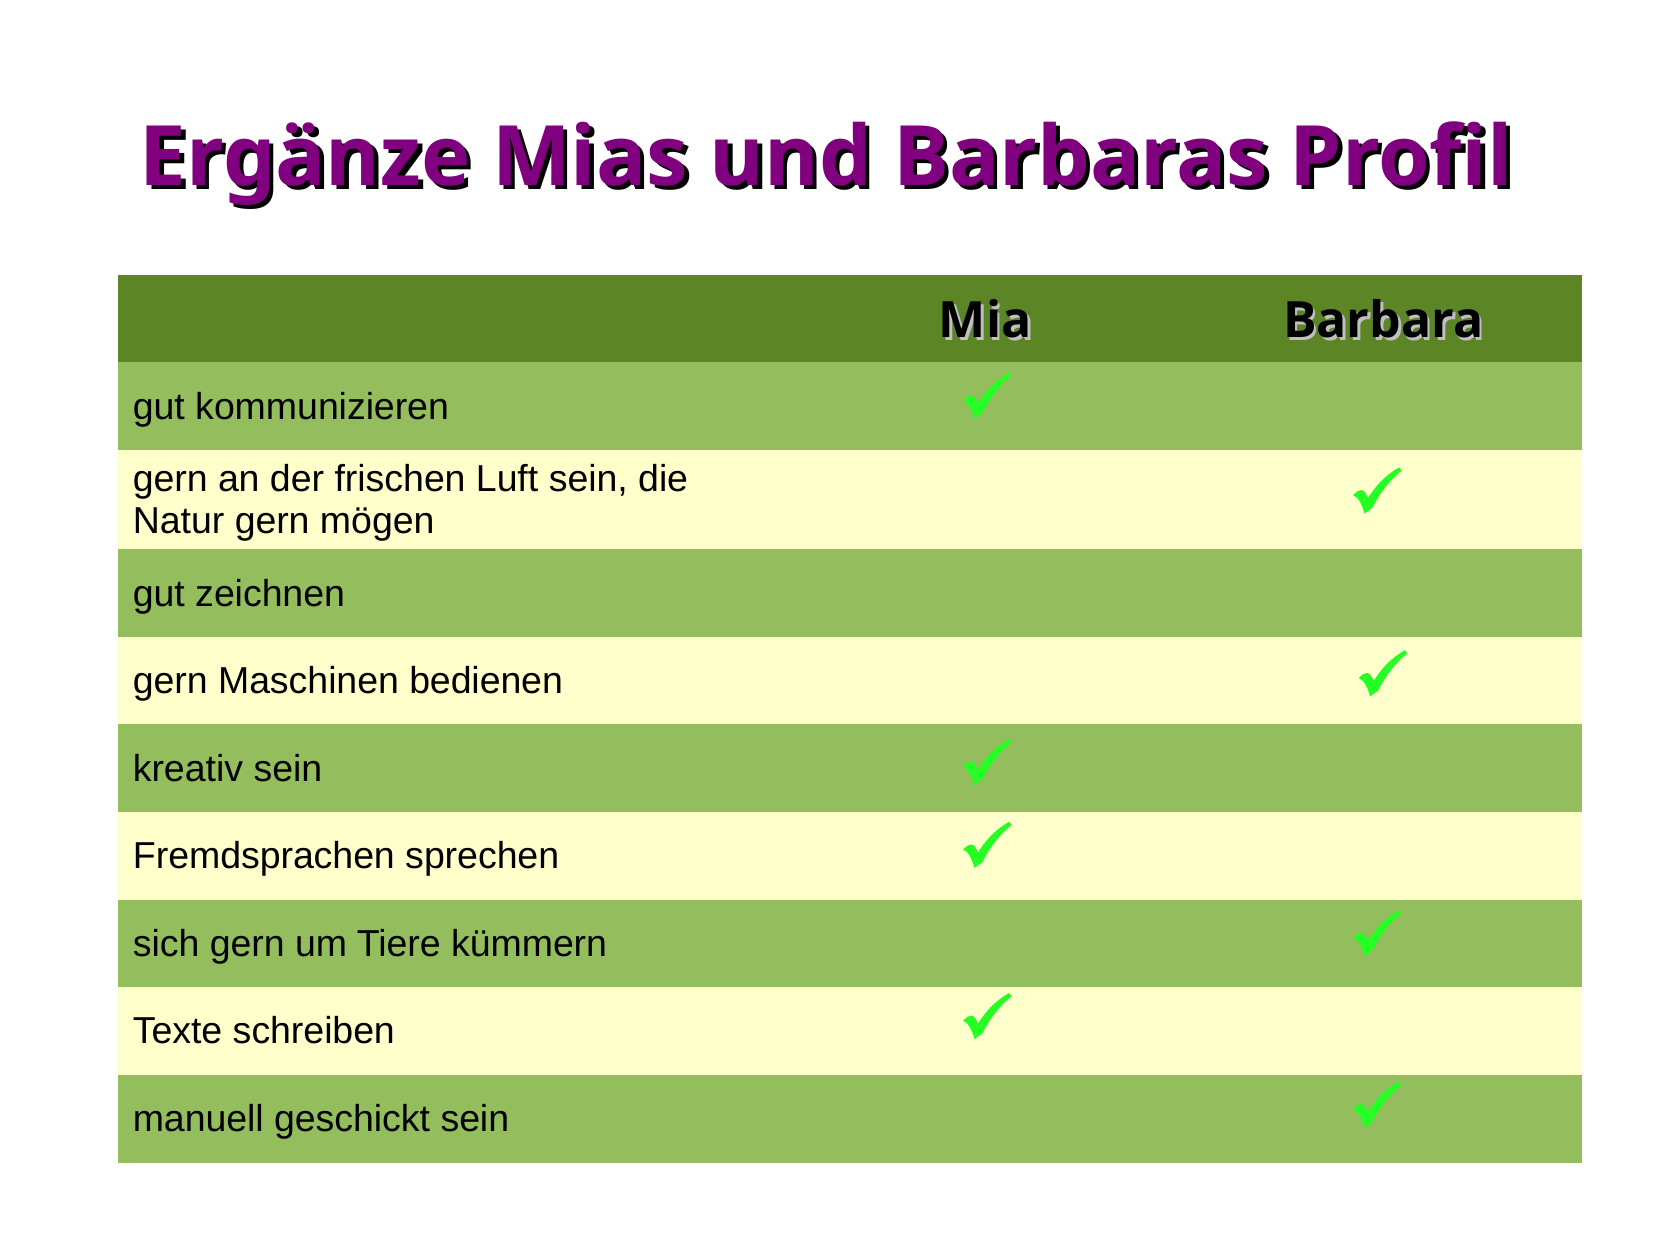

# Ergänze Mias und Barbaras Profil
| | Mia | Barbara |
| --- | --- | --- |
| gut kommunizieren | | |
| gern an der frischen Luft sein, die Natur gern mögen | | |
| gut zeichnen | | |
| gern Maschinen bedienen | | |
| kreativ sein | | |
| Fremdsprachen sprechen | | |
| sich gern um Tiere kümmern | | |
| Texte schreiben | | |
| manuell geschickt sein | | |







